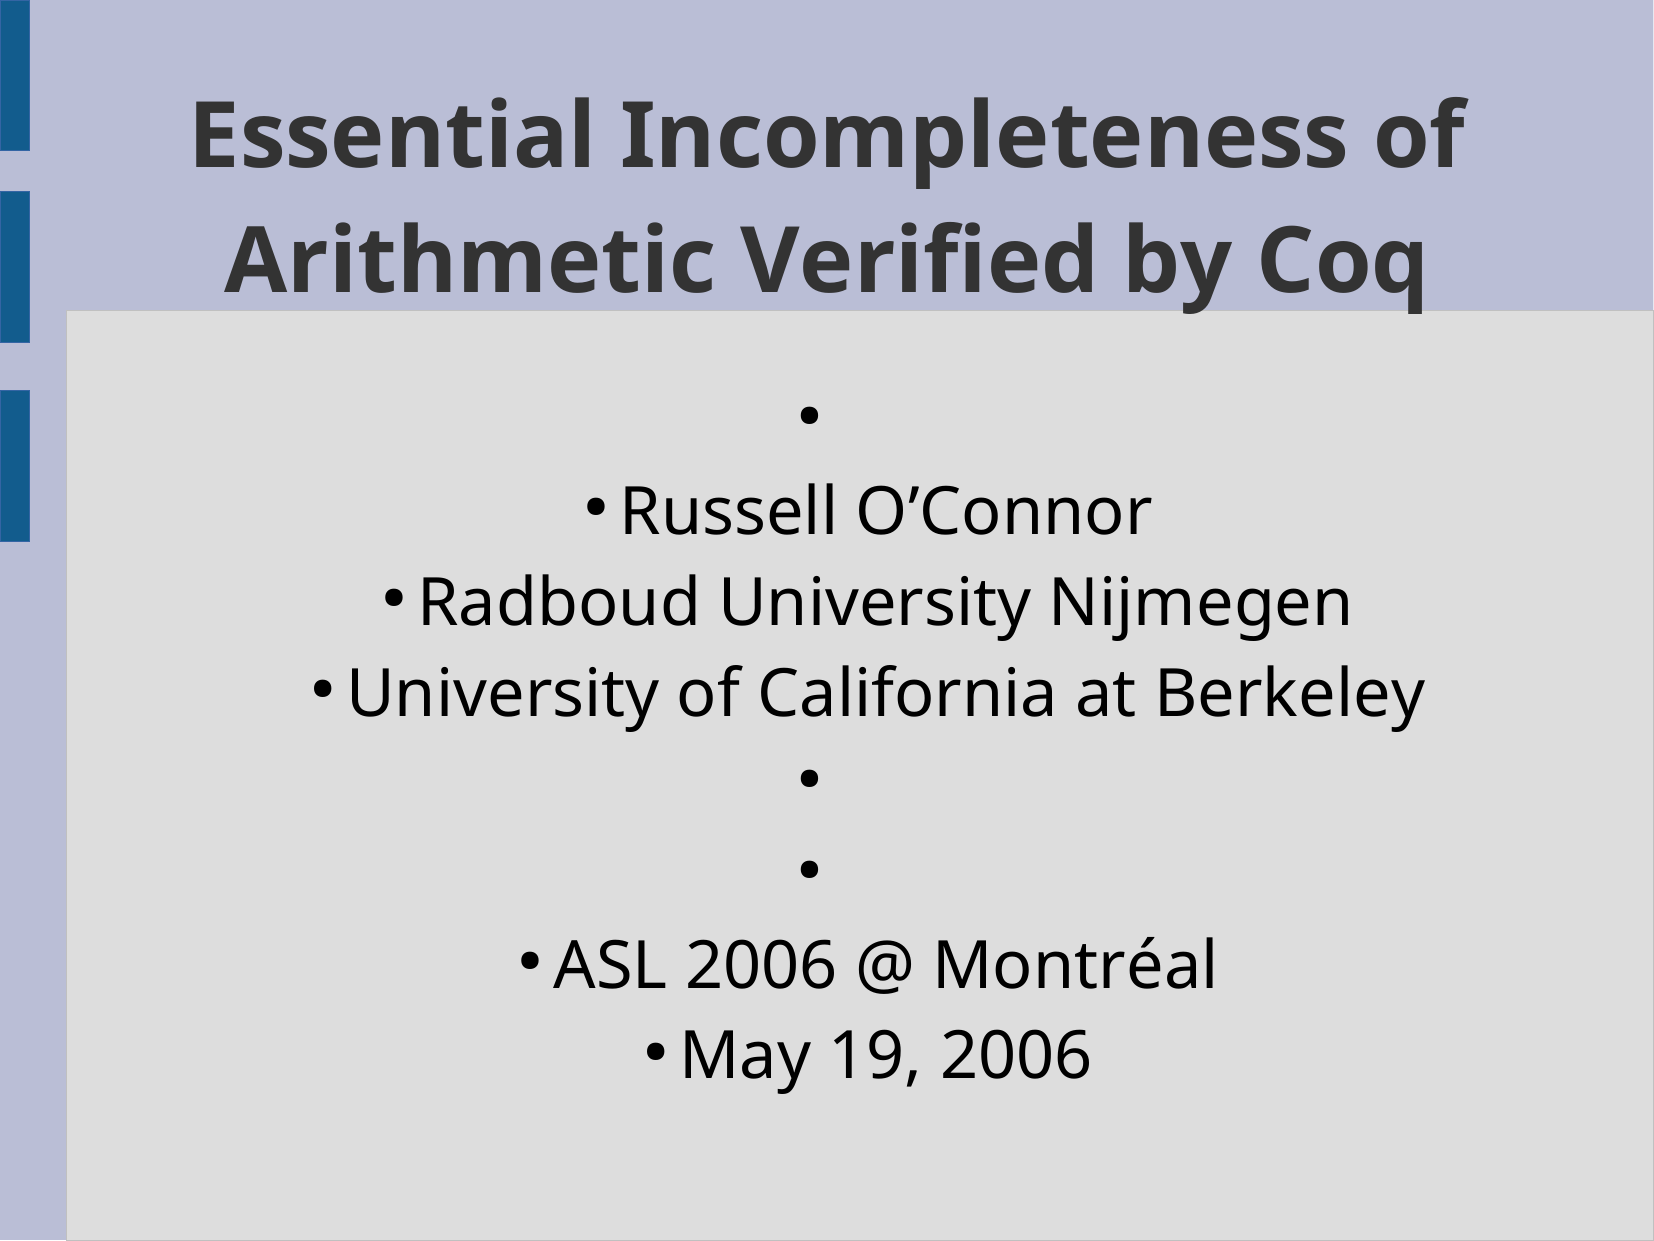

# Essential Incompleteness of Arithmetic Verified by Coq
Russell O’Connor
Radboud University Nijmegen
University of California at Berkeley
ASL 2006 @ Montréal
May 19, 2006